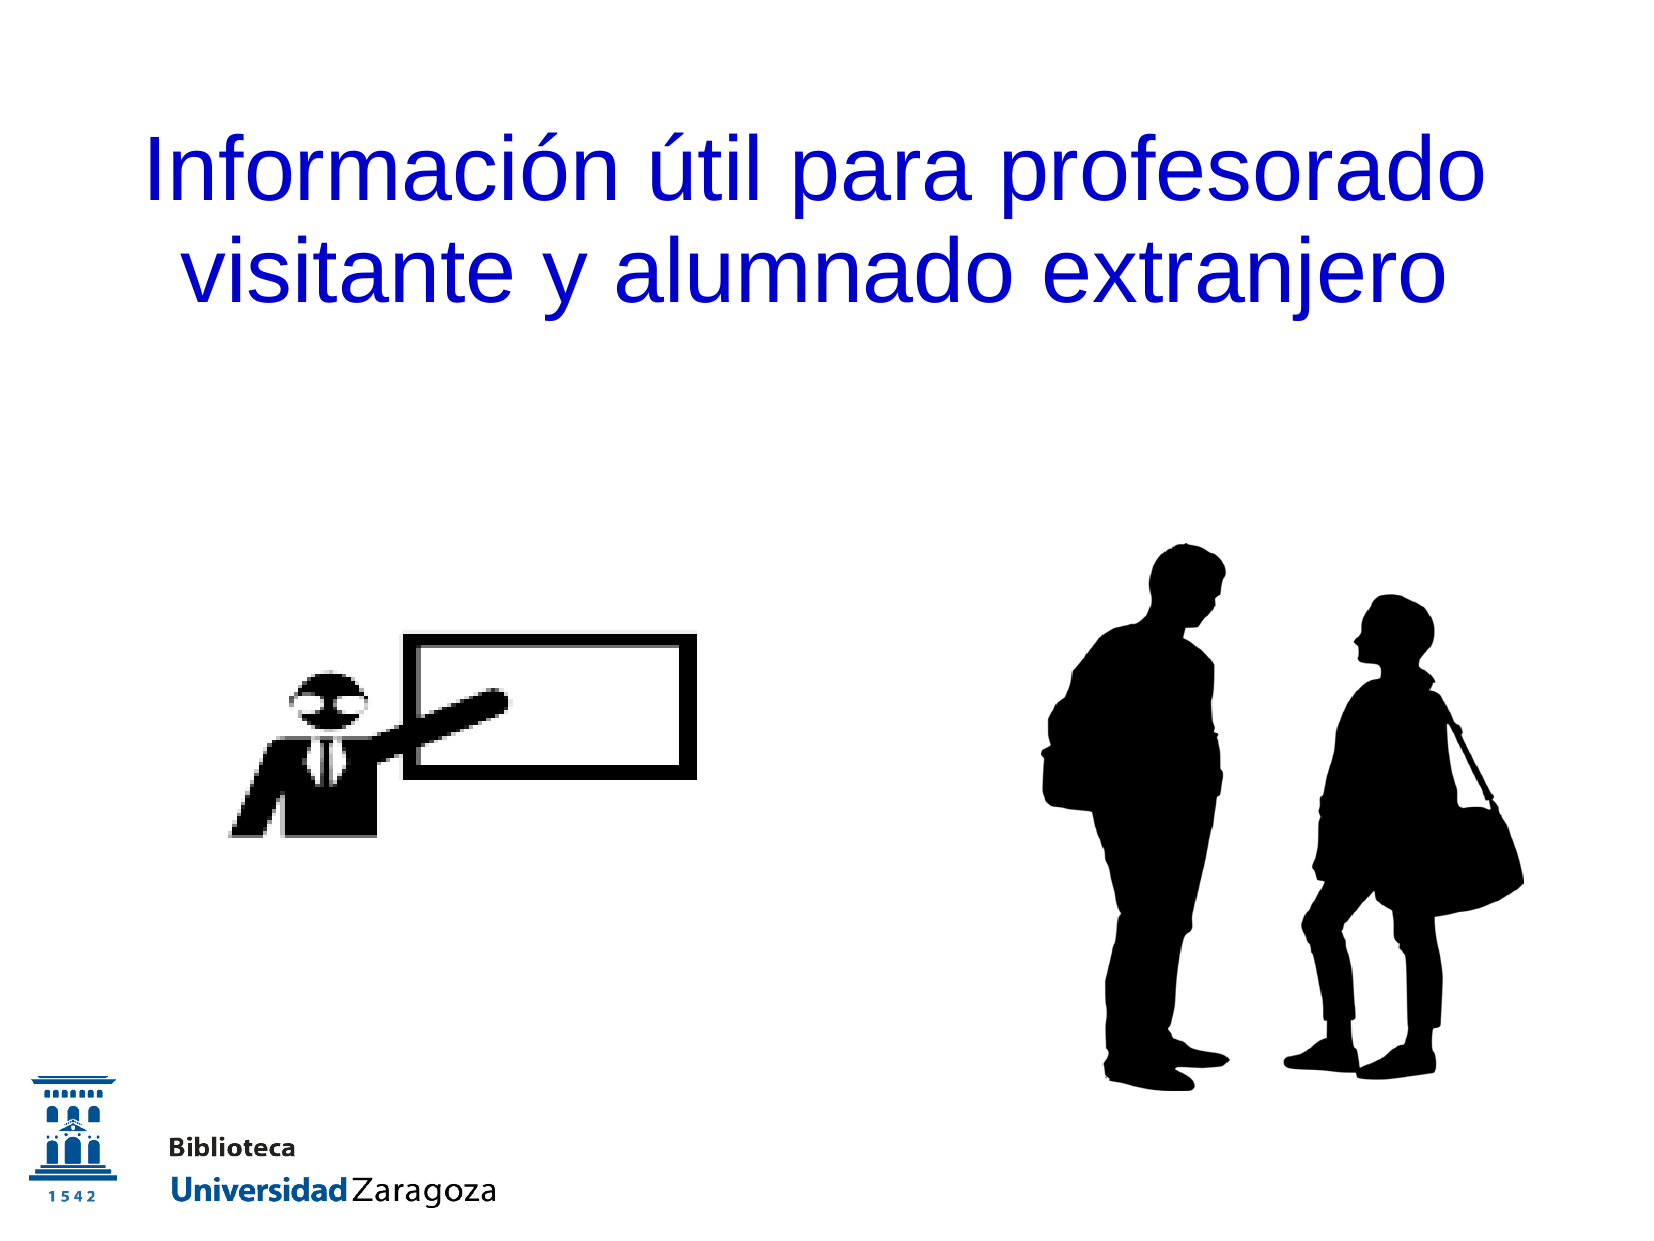

# Información útil para profesorado visitante y alumnado extranjero